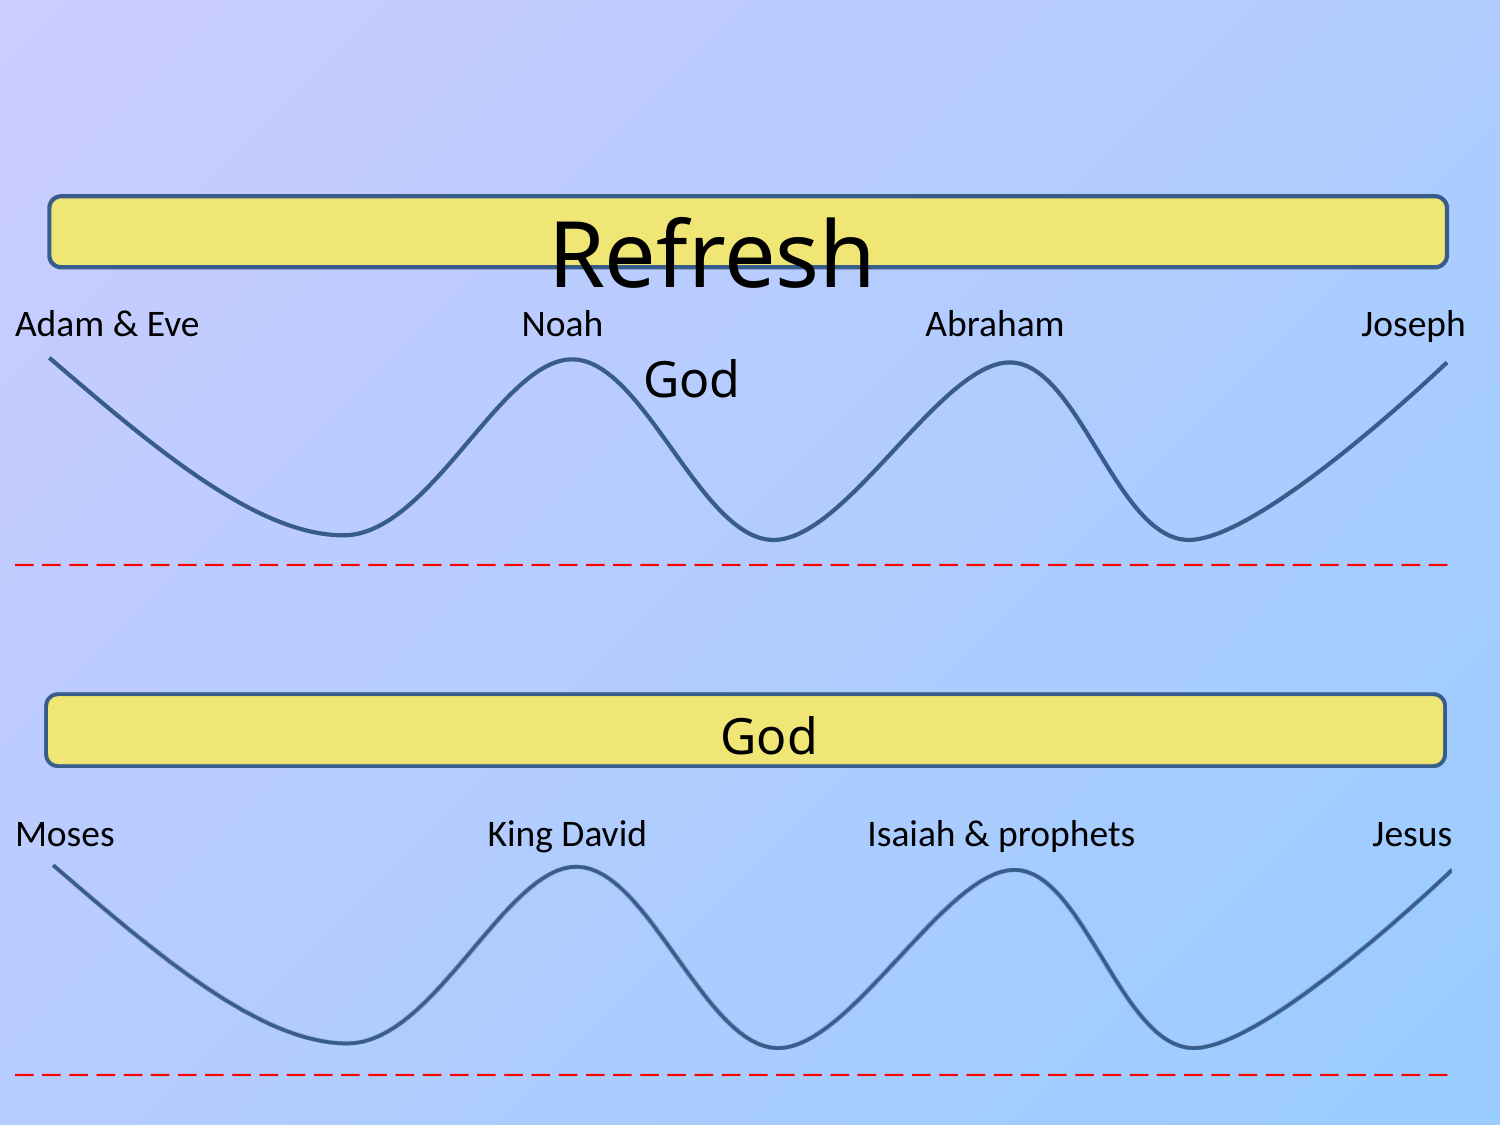

# Refresh God
Adam & Eve Noah Abraham Joseph
_ _ _ _ _ _ _ _ _ _ _ _ _ _ _ _ _ _ _ _ _ _ _ _ _ _ _ _ _ _ _ _ _ _ _ _ _ _ _ _ _ _ _ _ _ _ _ _ _ _ _ _ _
 God
Moses King David Isaiah & prophets Jesus
_ _ _ _ _ _ _ _ _ _ _ _ _ _ _ _ _ _ _ _ _ _ _ _ _ _ _ _ _ _ _ _ _ _ _ _ _ _ _ _ _ _ _ _ _ _ _ _ _ _ _ _ _